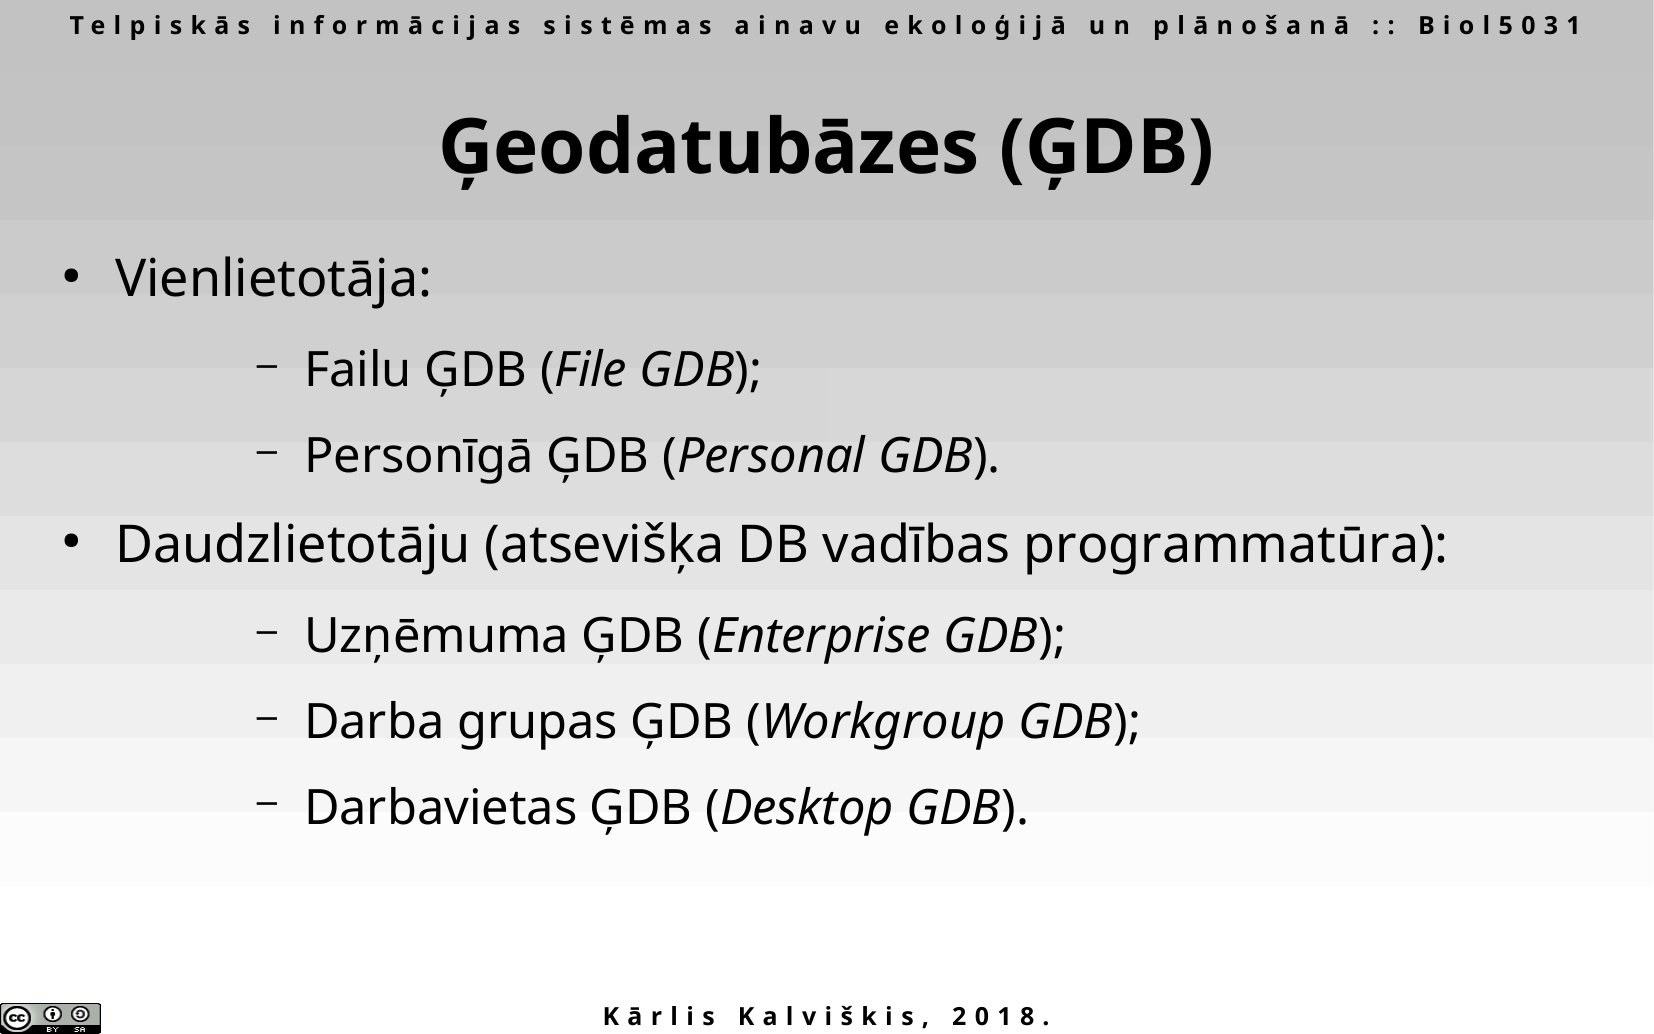

# Ģeodatubāzes (ĢDB)
Vienlietotāja:
Failu ĢDB (File GDB);
Personīgā ĢDB (Personal GDB).
Daudzlietotāju (atsevišķa DB vadības programmatūra):
Uzņēmuma ĢDB (Enterprise GDB);
Darba grupas ĢDB (Workgroup GDB);
Darbavietas ĢDB (Desktop GDB).